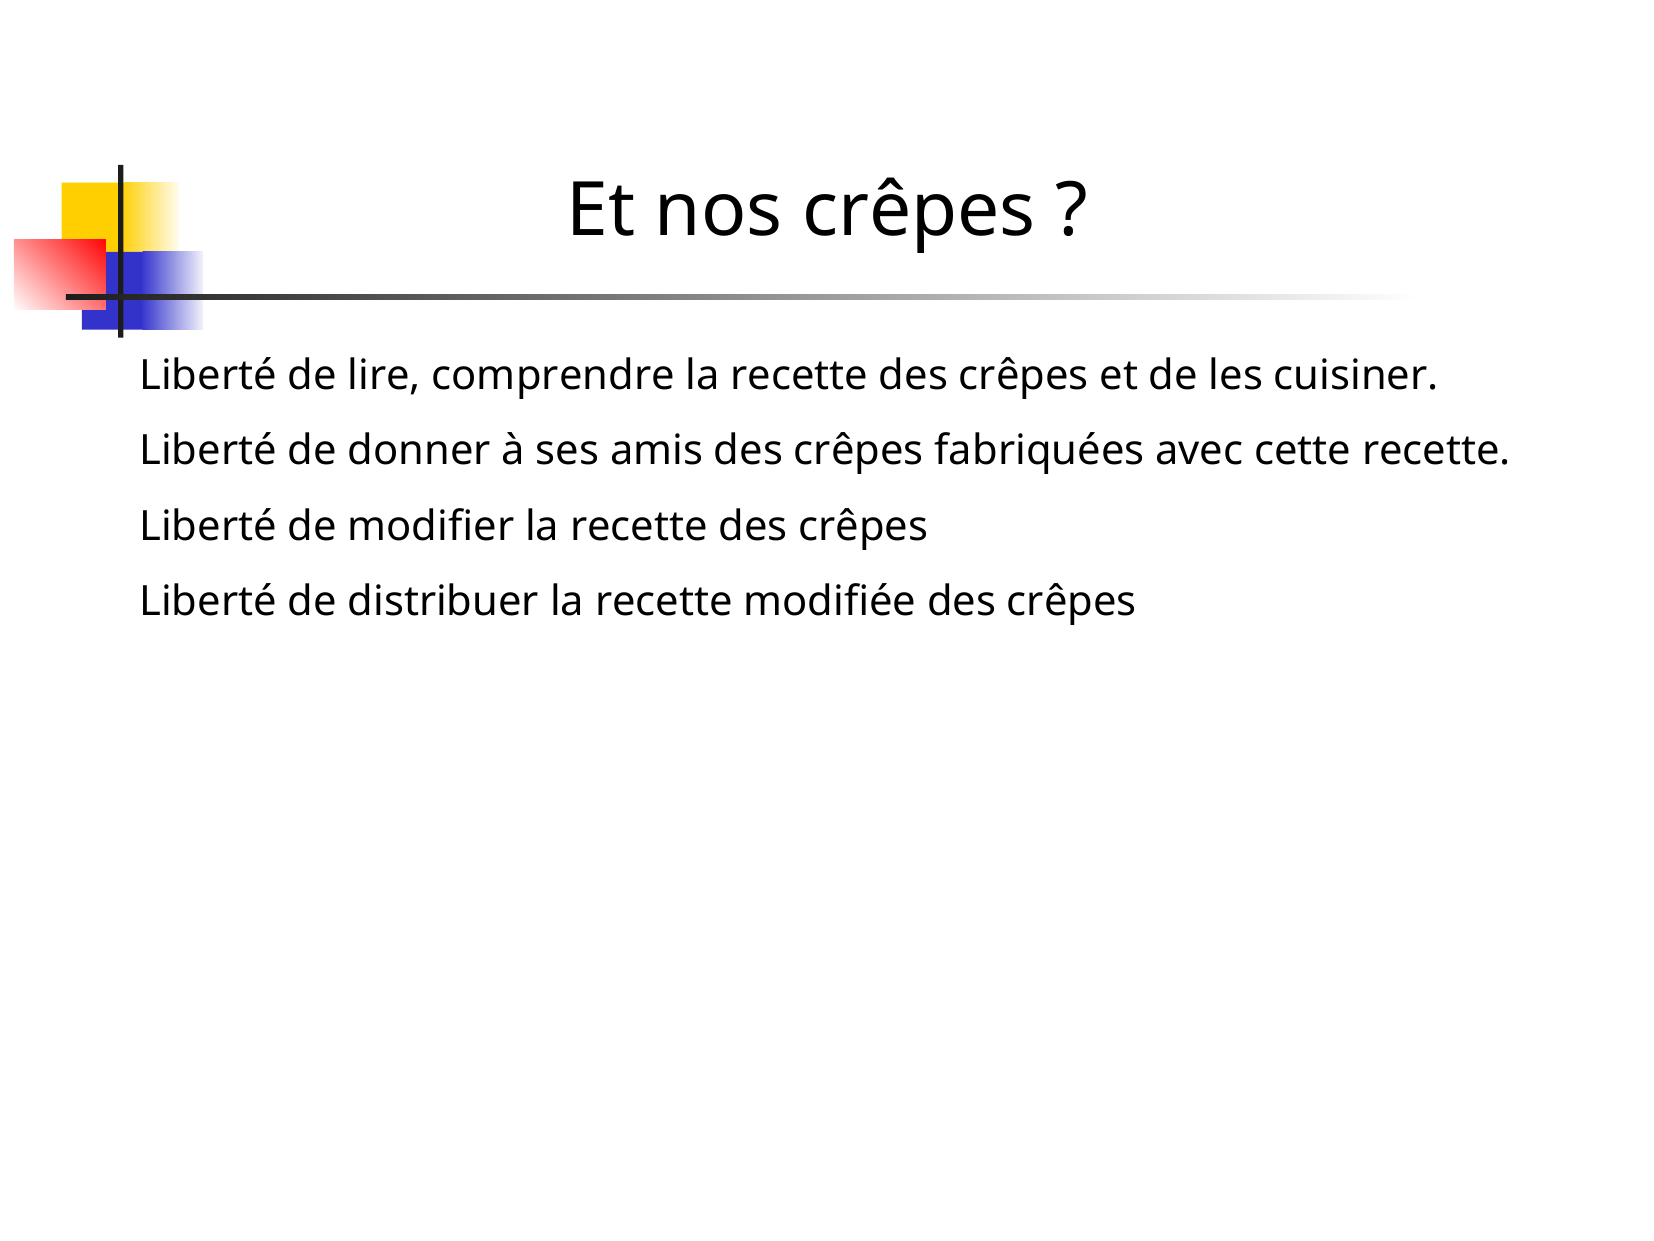

# Et nos crêpes ?
Liberté de lire, comprendre la recette des crêpes et de les cuisiner.
Liberté de donner à ses amis des crêpes fabriquées avec cette recette.
Liberté de modifier la recette des crêpes
Liberté de distribuer la recette modifiée des crêpes